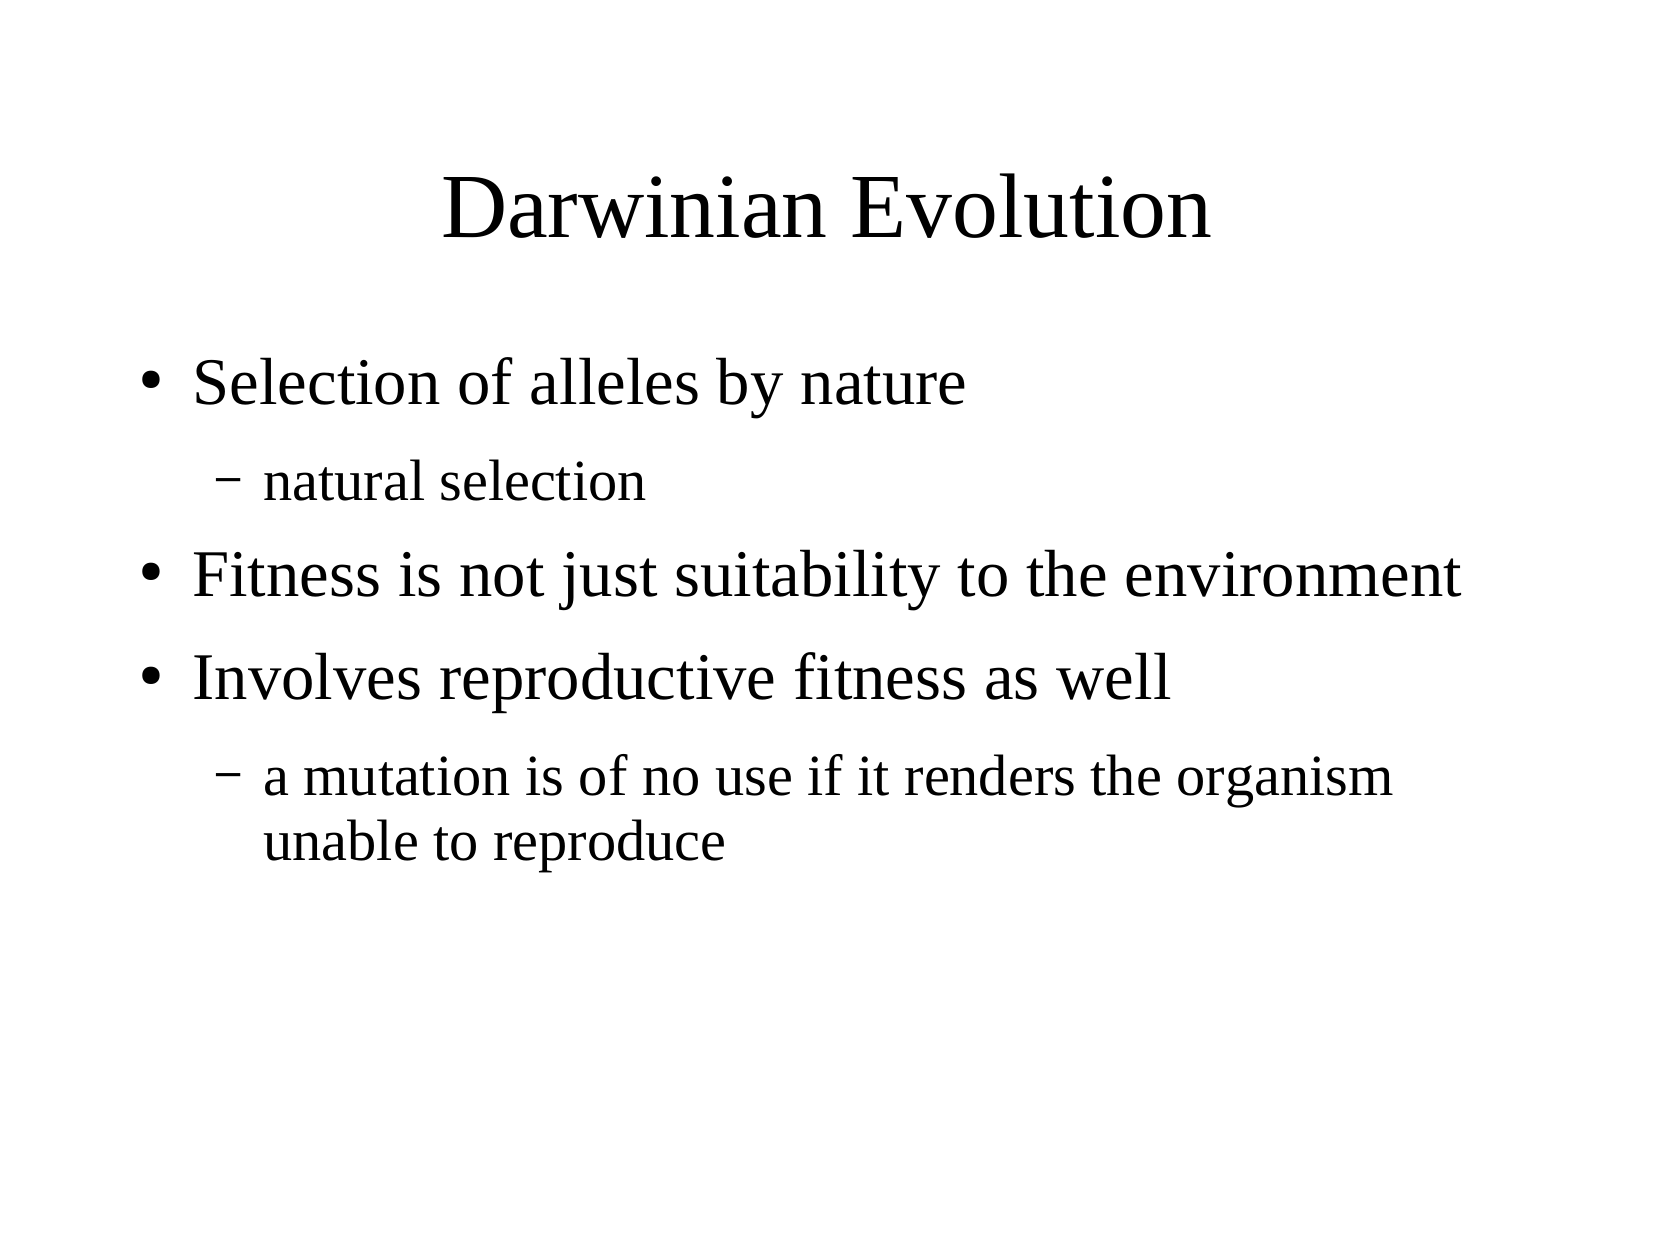

# Darwinian Evolution
Selection of alleles by nature
natural selection
Fitness is not just suitability to the environment
Involves reproductive fitness as well
a mutation is of no use if it renders the organism unable to reproduce